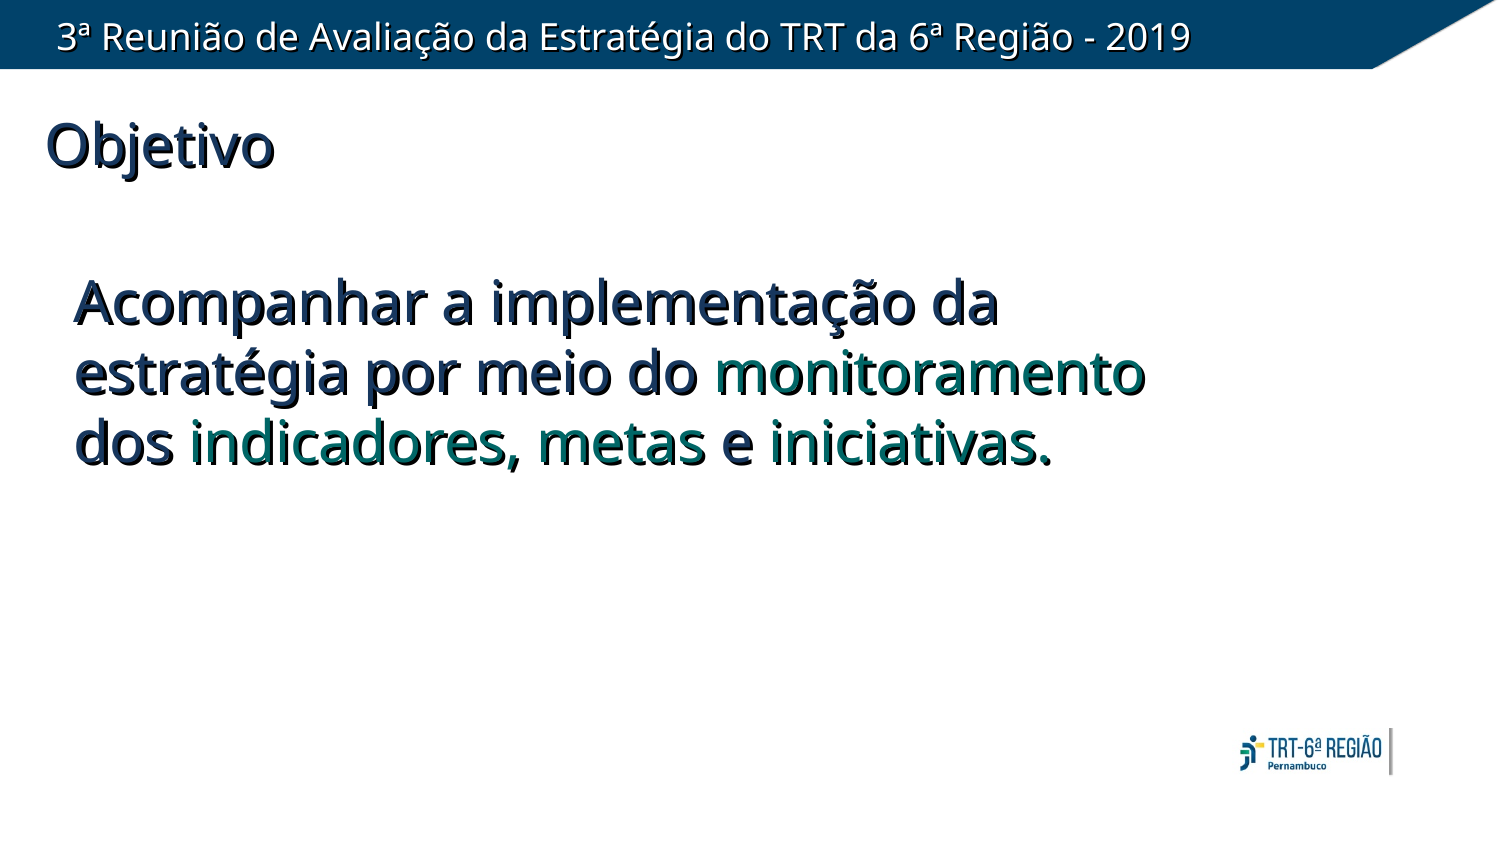

3ª Reunião de Avaliação da Estratégia do TRT da 6ª Região - 2019
# Objetivo
Acompanhar a implementação da estratégia por meio do monitoramento dos indicadores, metas e iniciativas.